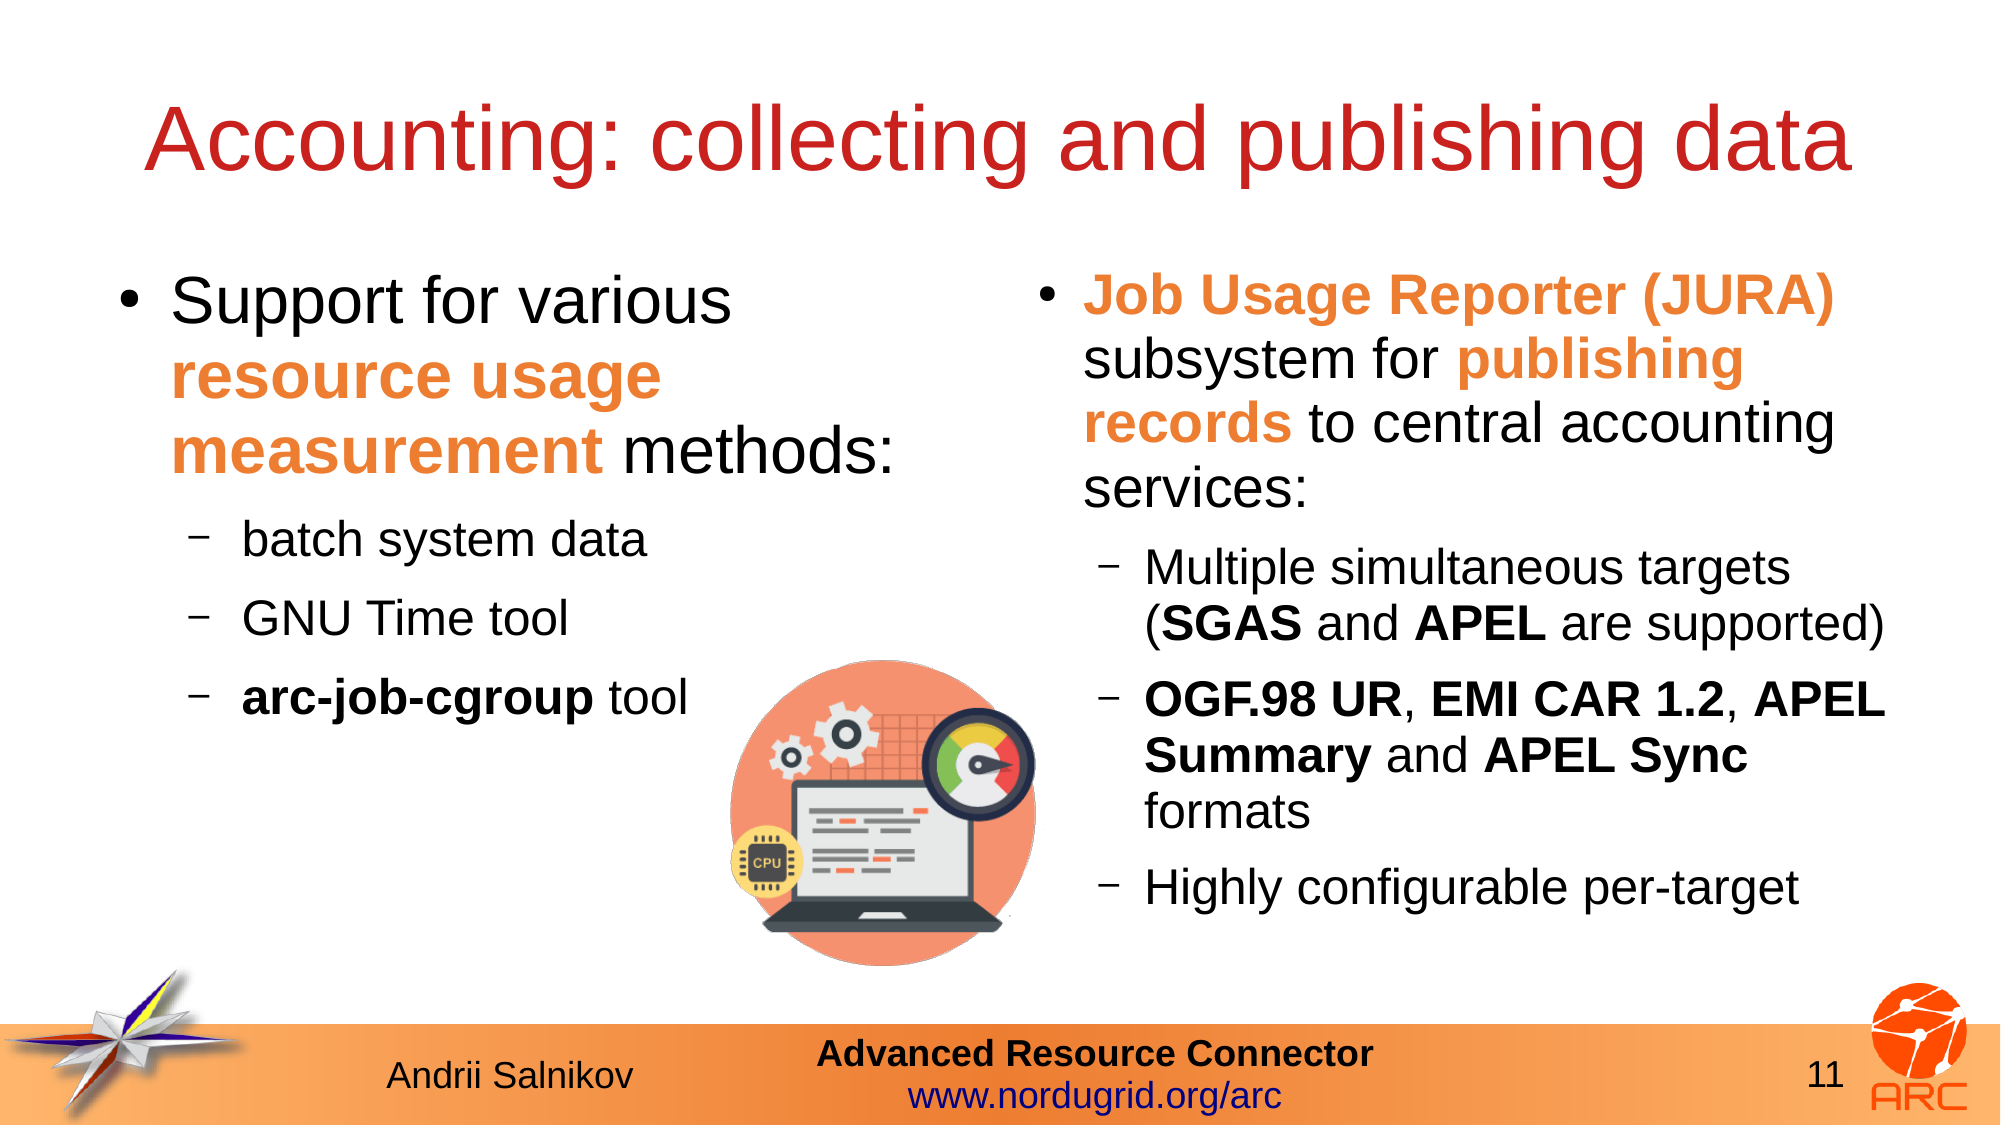

# Accounting: collecting and publishing data
Support for various resource usage measurement methods:
batch system data
GNU Time tool
arc-job-cgroup tool
Job Usage Reporter (JURA) subsystem for publishing records to central accounting services:
Multiple simultaneous targets (SGAS and APEL are supported)
OGF.98 UR, EMI CAR 1.2, APEL Summary and APEL Sync formats
Highly configurable per-target
Andrii Salnikov
11